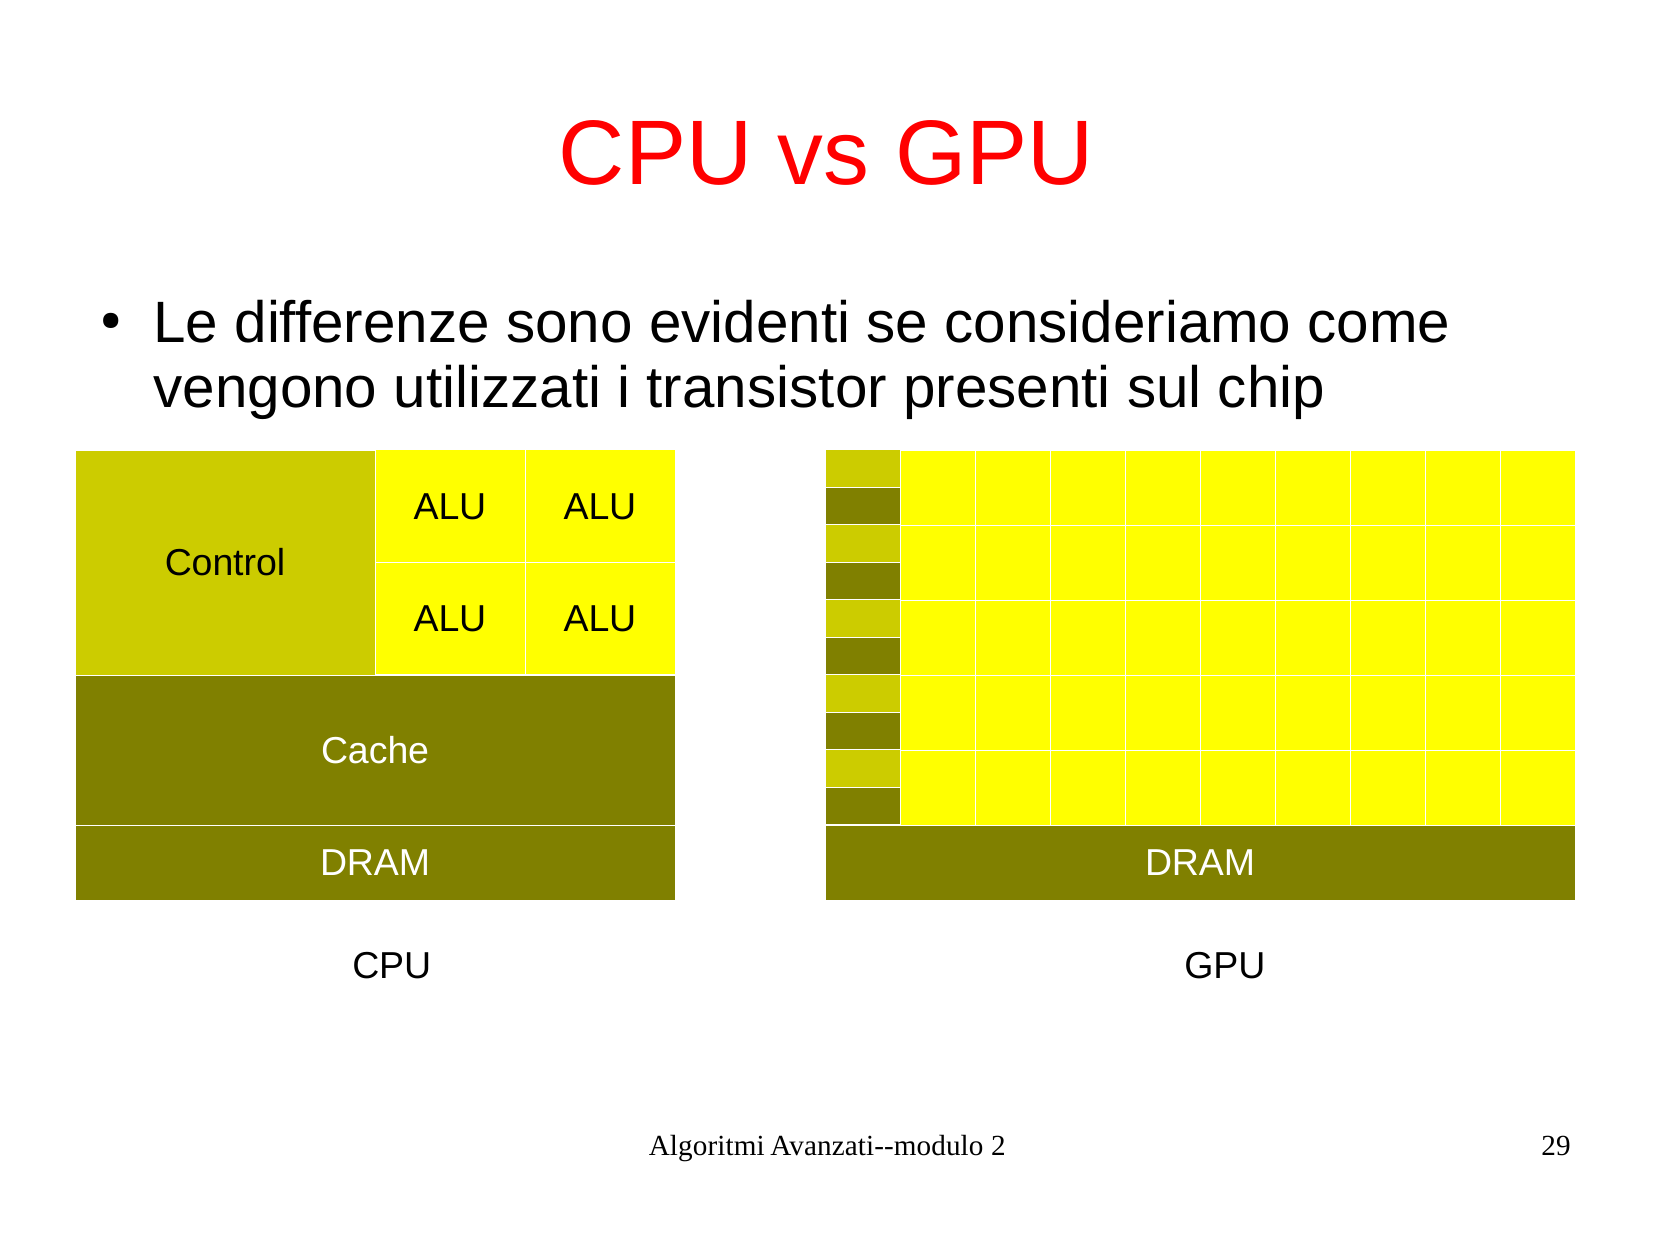

# CPU vs GPU
Le differenze sono evidenti se consideriamo come vengono utilizzati i transistor presenti sul chip
Control
ALU
ALU
ALU
ALU
Cache
DRAM
DRAM
CPU
GPU
Algoritmi Avanzati--modulo 2
29